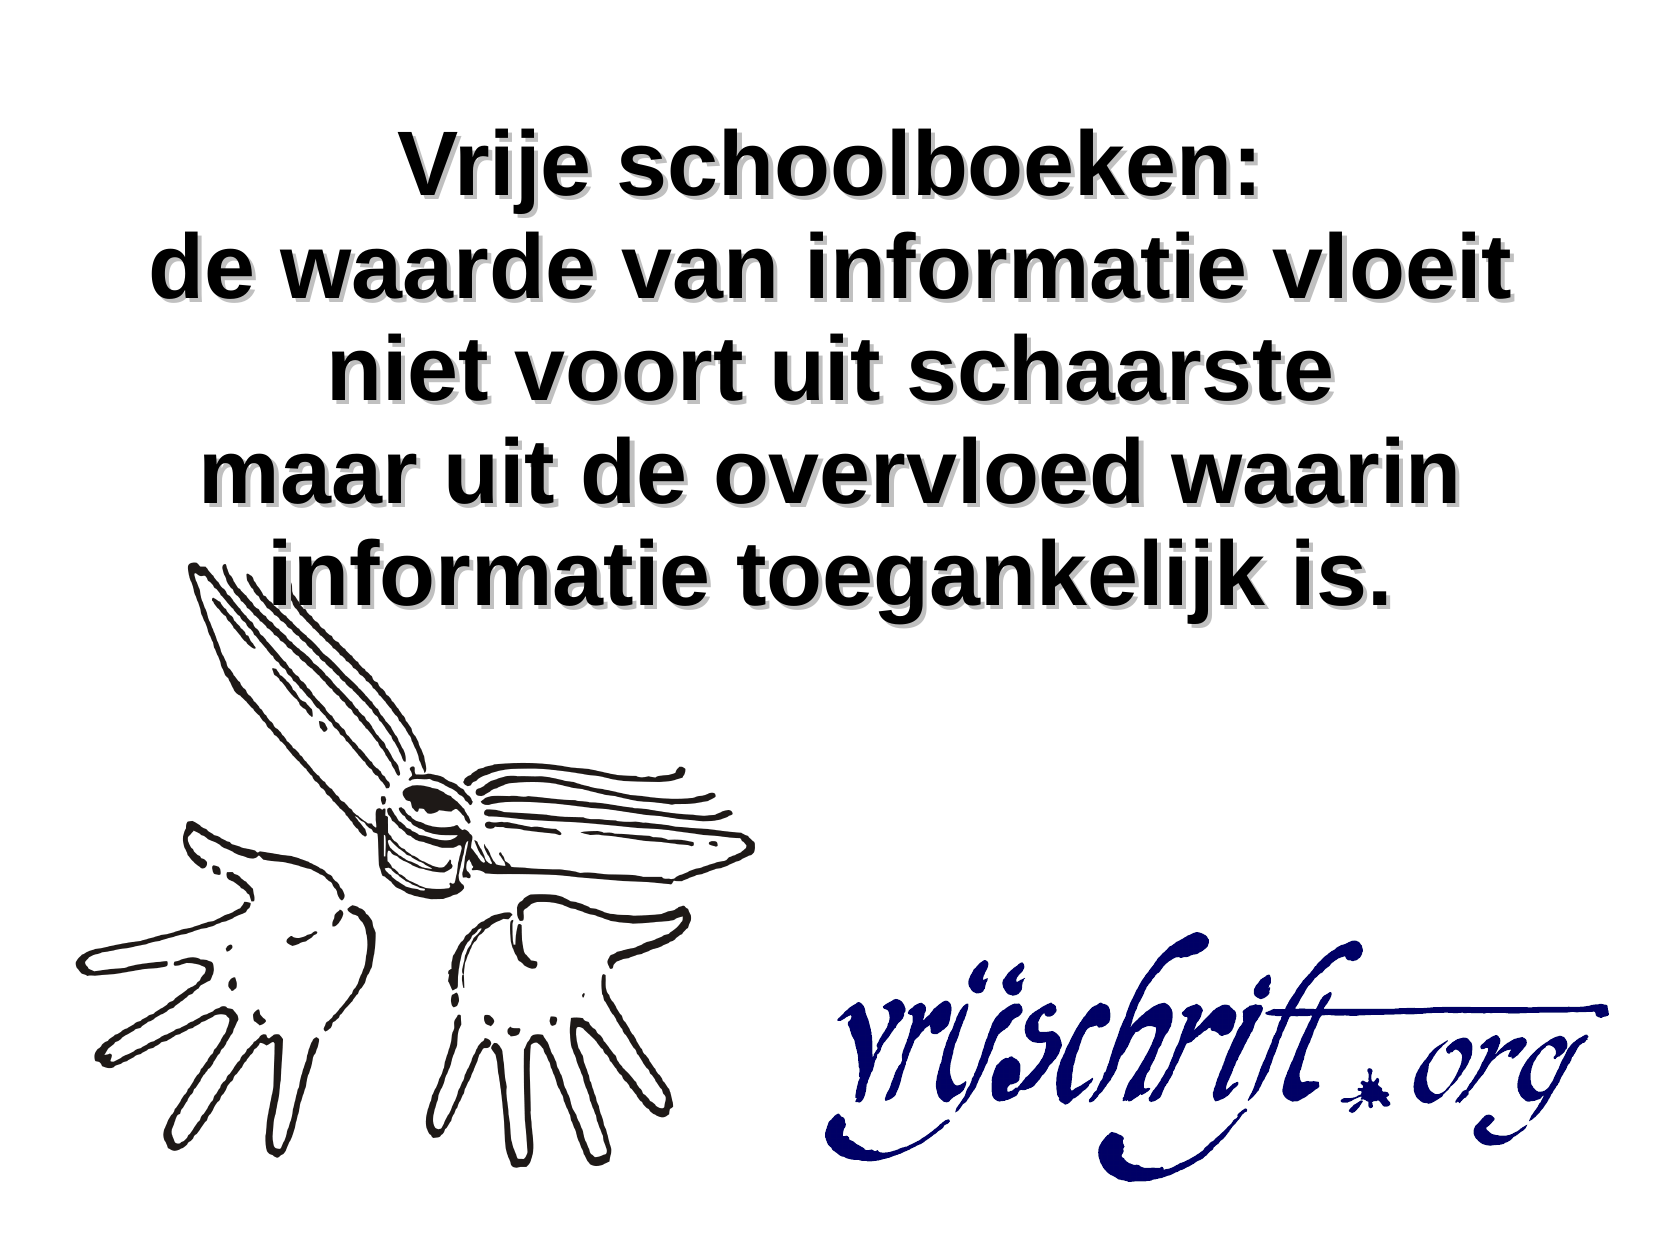

# Vrije schoolboeken: de waarde van informatie vloeit niet voort uit schaarste maar uit de overvloed waarin informatie toegankelijk is.